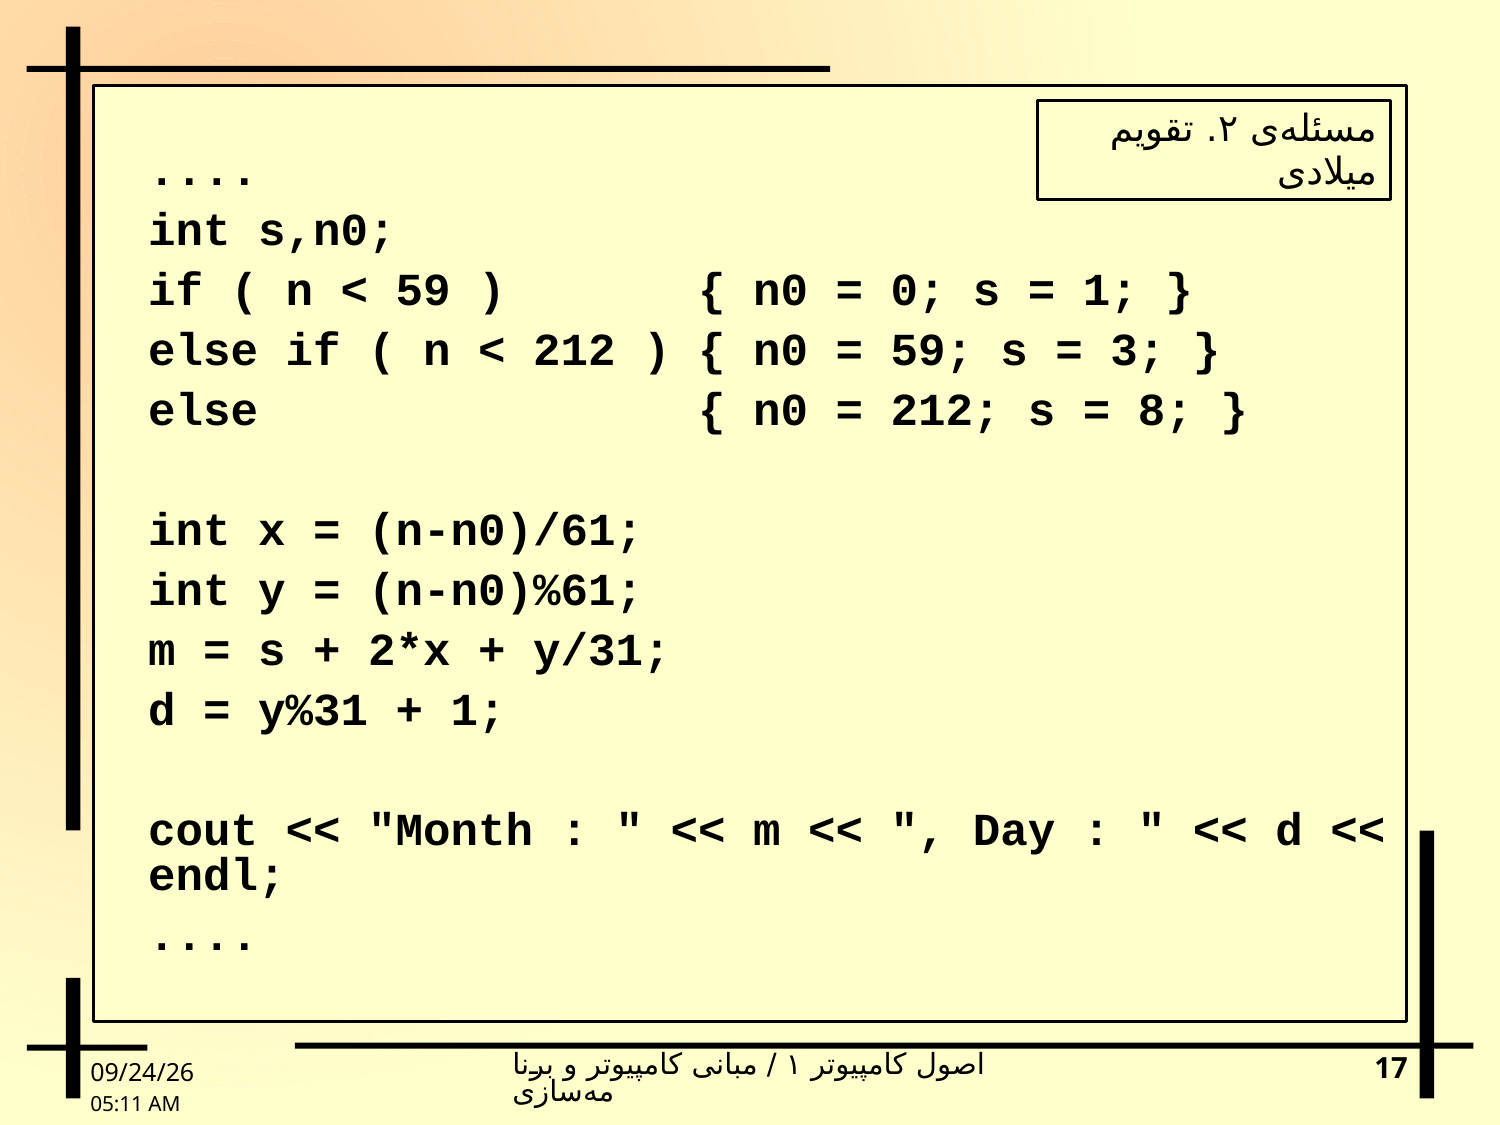

# ....
int s,n0;
if ( n < 59 ) { n0 = 0; s = 1; }
else if ( n < 212 ) { n0 = 59; s = 3; }
else { n0 = 212; s = 8; }
int x = (n-n0)/61;
int y = (n-n0)%61;
m = s + 2*x + y/31;
d = y%31 + 1;
cout << "Month : " << m << ", Day : " << d << endl;
....
مسئله‌ی ۲. تقویم میلادی
اصول کامپیوتر ۱ / مبانی کامپیوتر و برنامه‌سازی
17